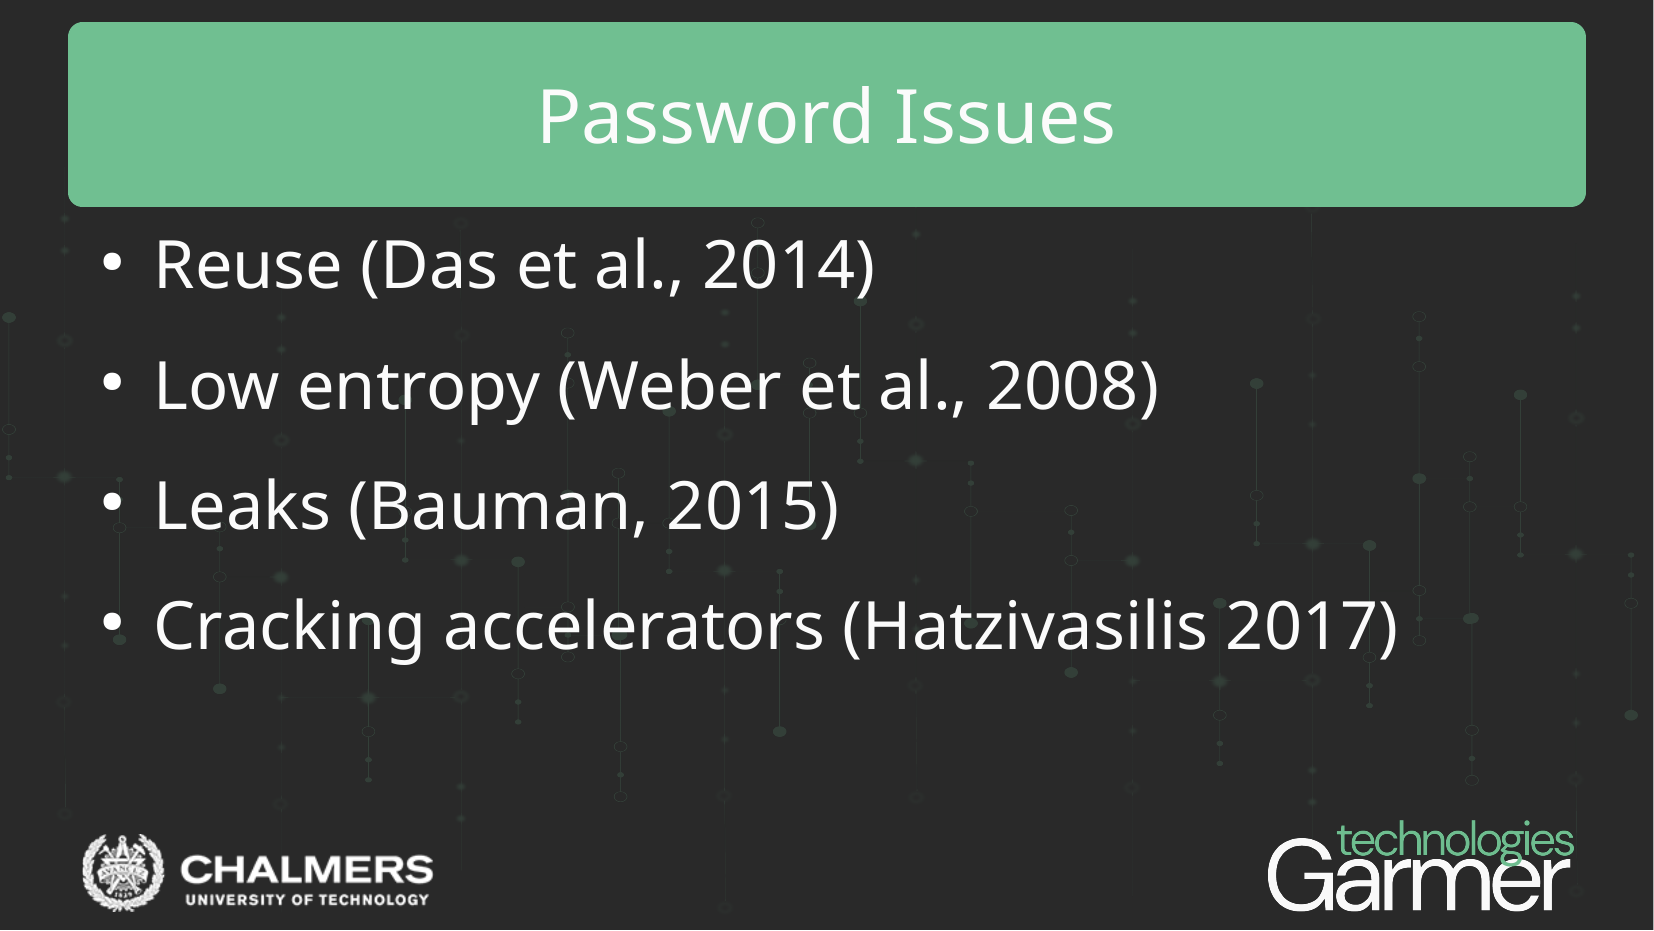

# Password Issues
Reuse (Das et al., 2014)
Low entropy (Weber et al., 2008)
Leaks (Bauman, 2015)
Cracking accelerators (Hatzivasilis 2017)